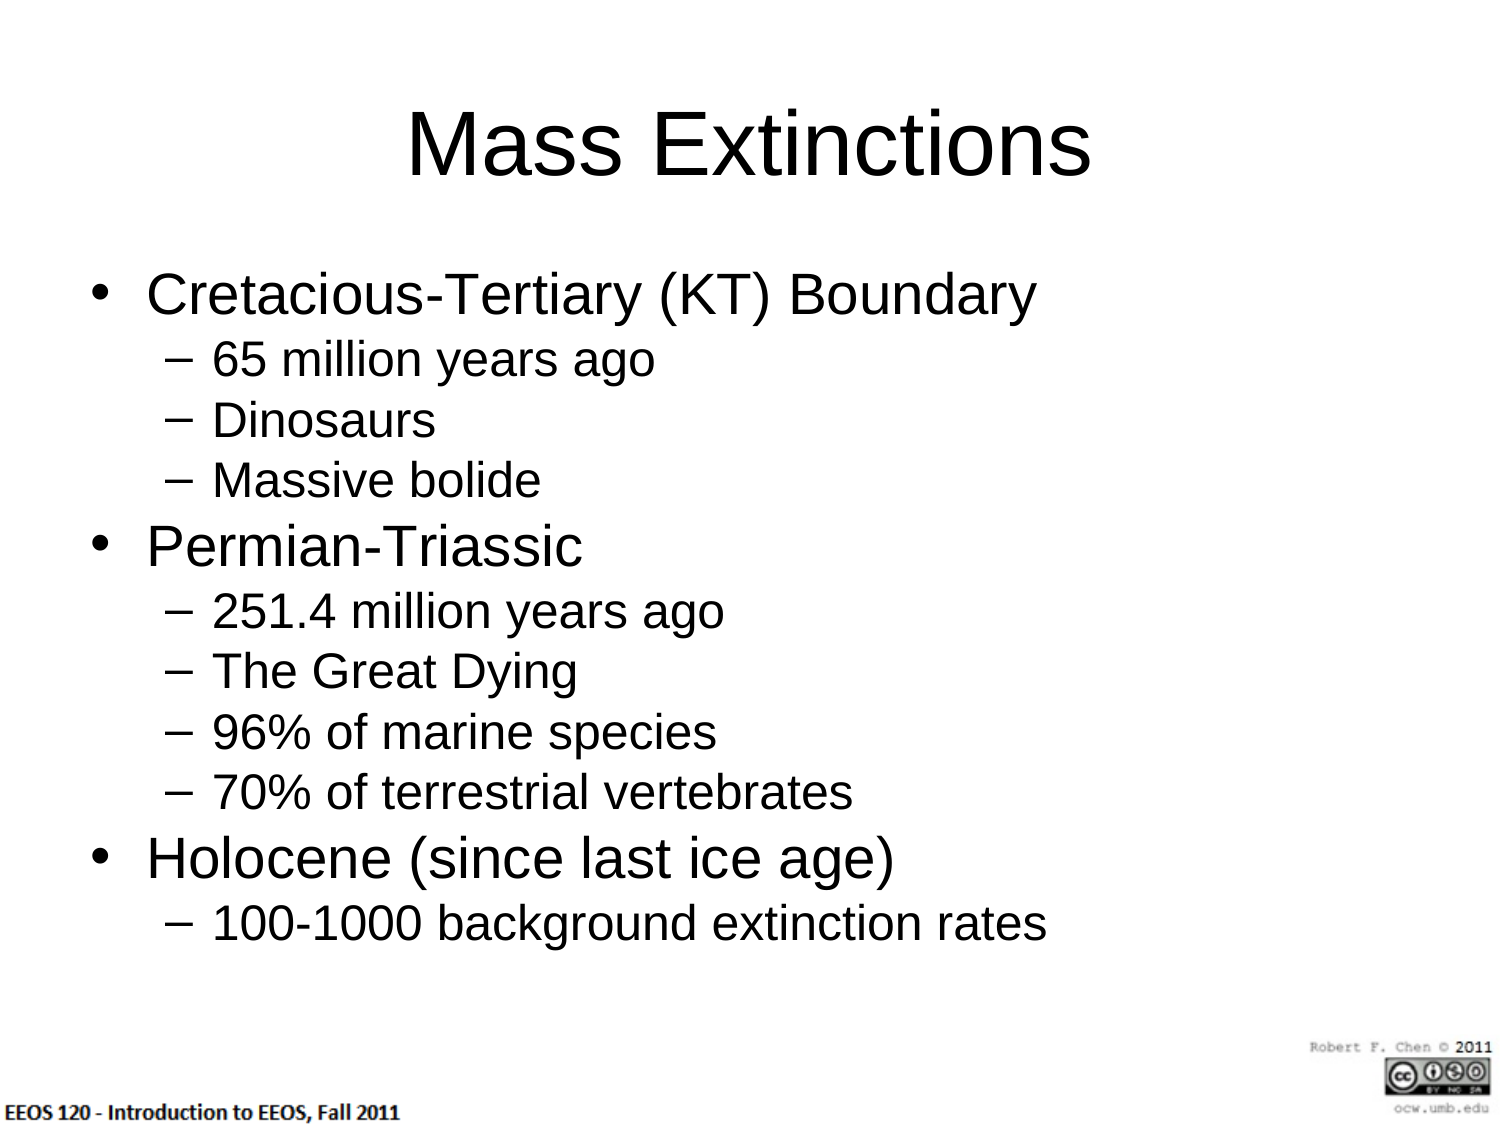

# Mass Extinctions
Cretacious-Tertiary (KT) Boundary
65 million years ago
Dinosaurs
Massive bolide
Permian-Triassic
251.4 million years ago
The Great Dying
96% of marine species
70% of terrestrial vertebrates
Holocene (since last ice age)
100-1000 background extinction rates